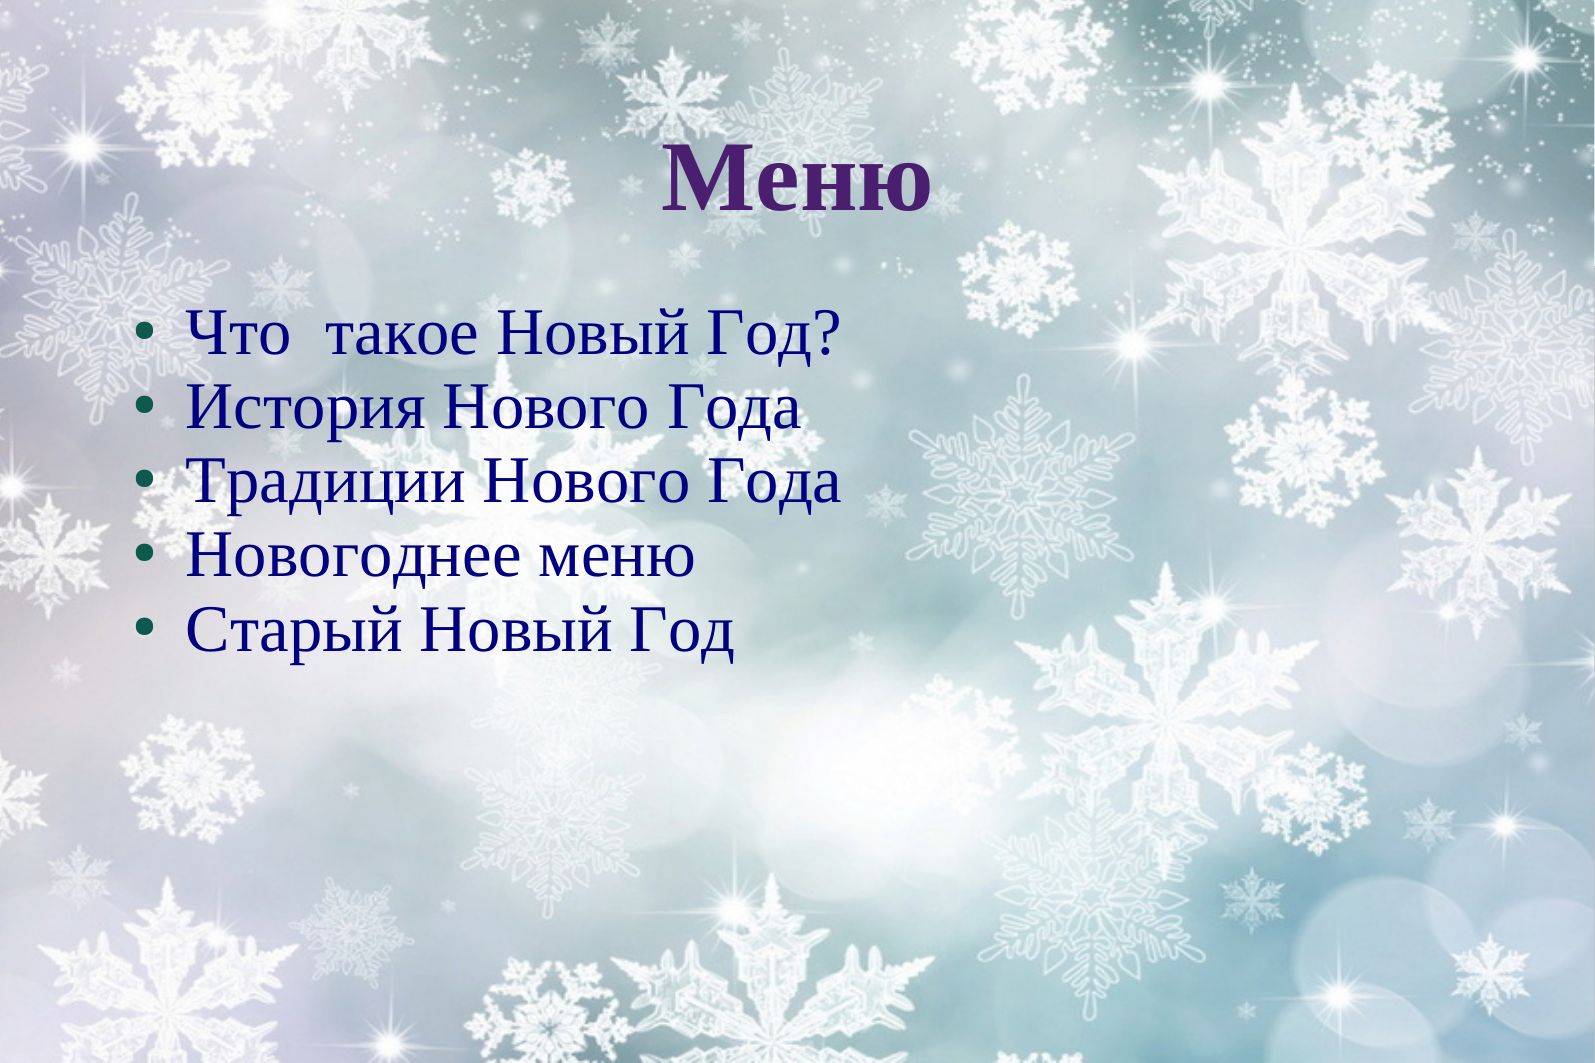

# Меню
Что такое Новый Год?
История Нового Года
Традиции Нового Года
Новогоднее меню
Старый Новый Год